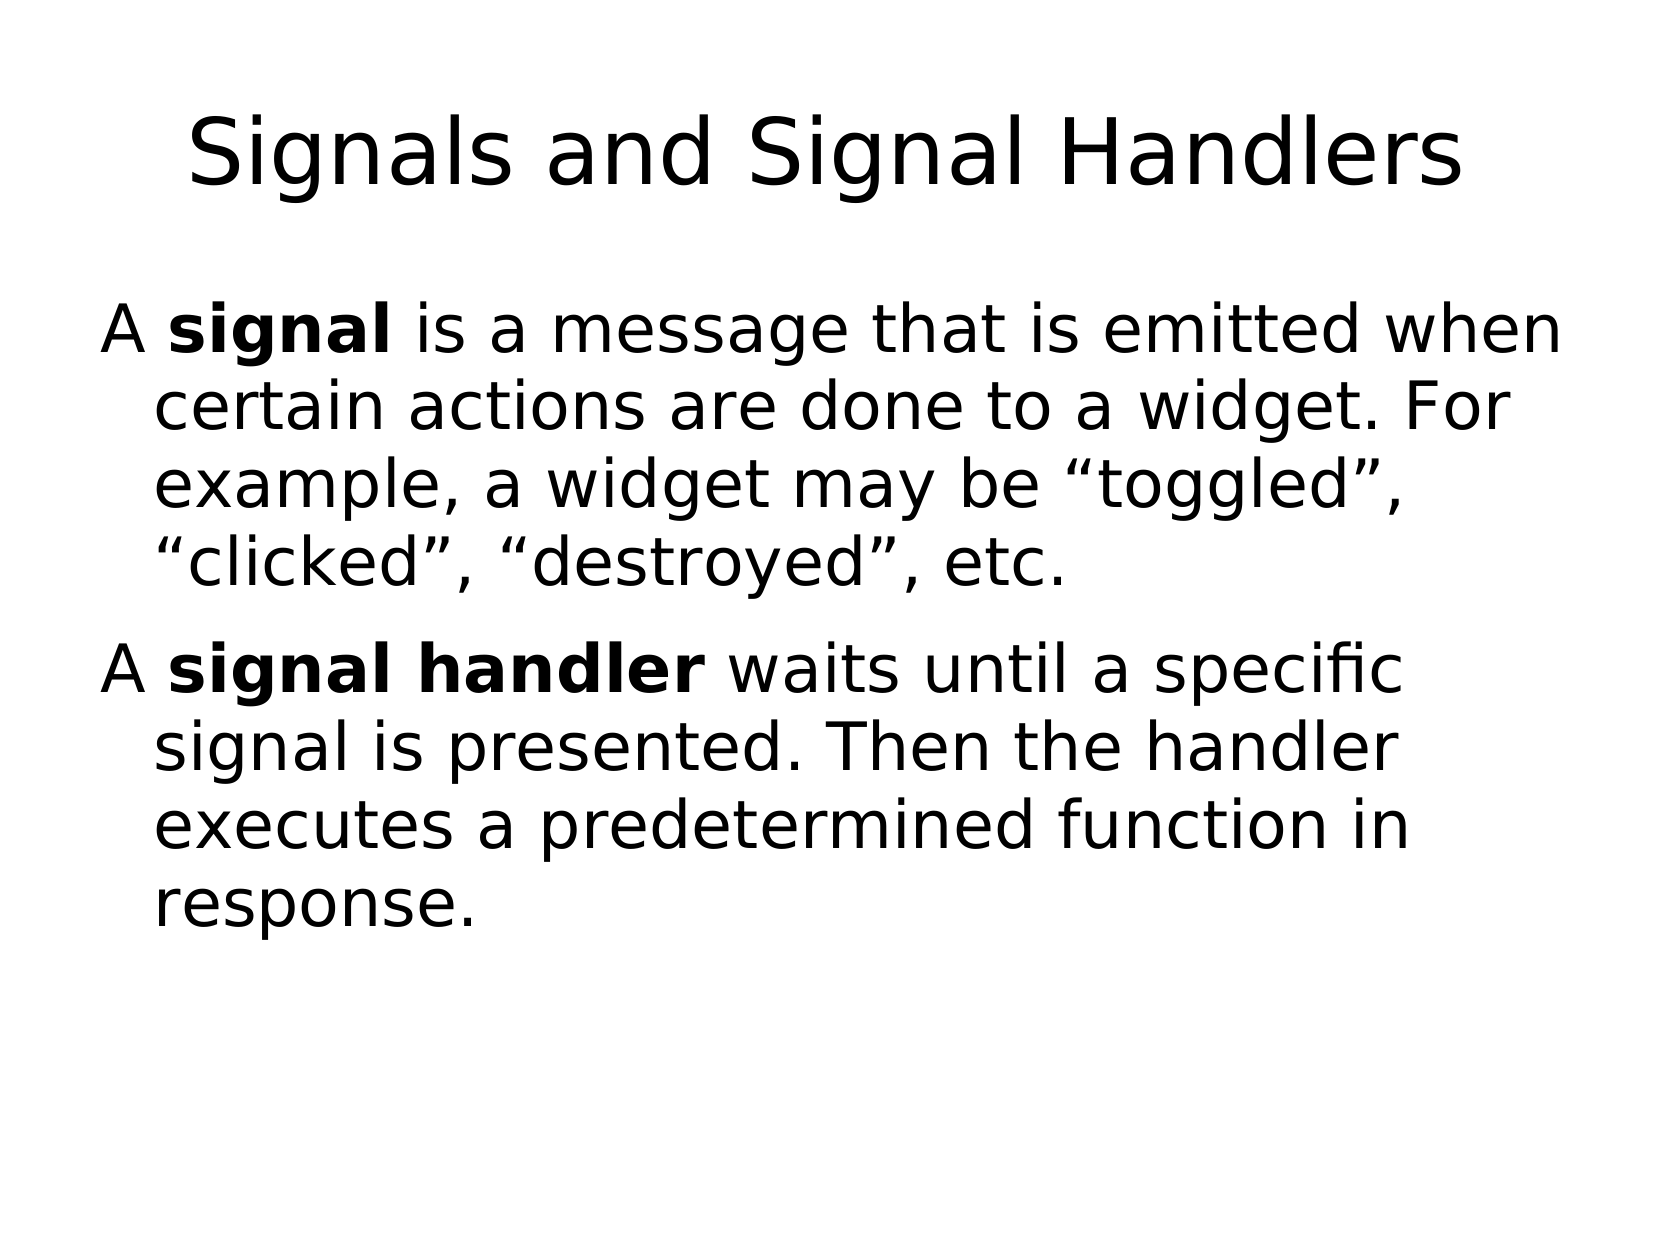

# Signals and Signal Handlers
A signal is a message that is emitted when certain actions are done to a widget. For example, a widget may be “toggled”, “clicked”, “destroyed”, etc.
A signal handler waits until a specific signal is presented. Then the handler executes a predetermined function in response.